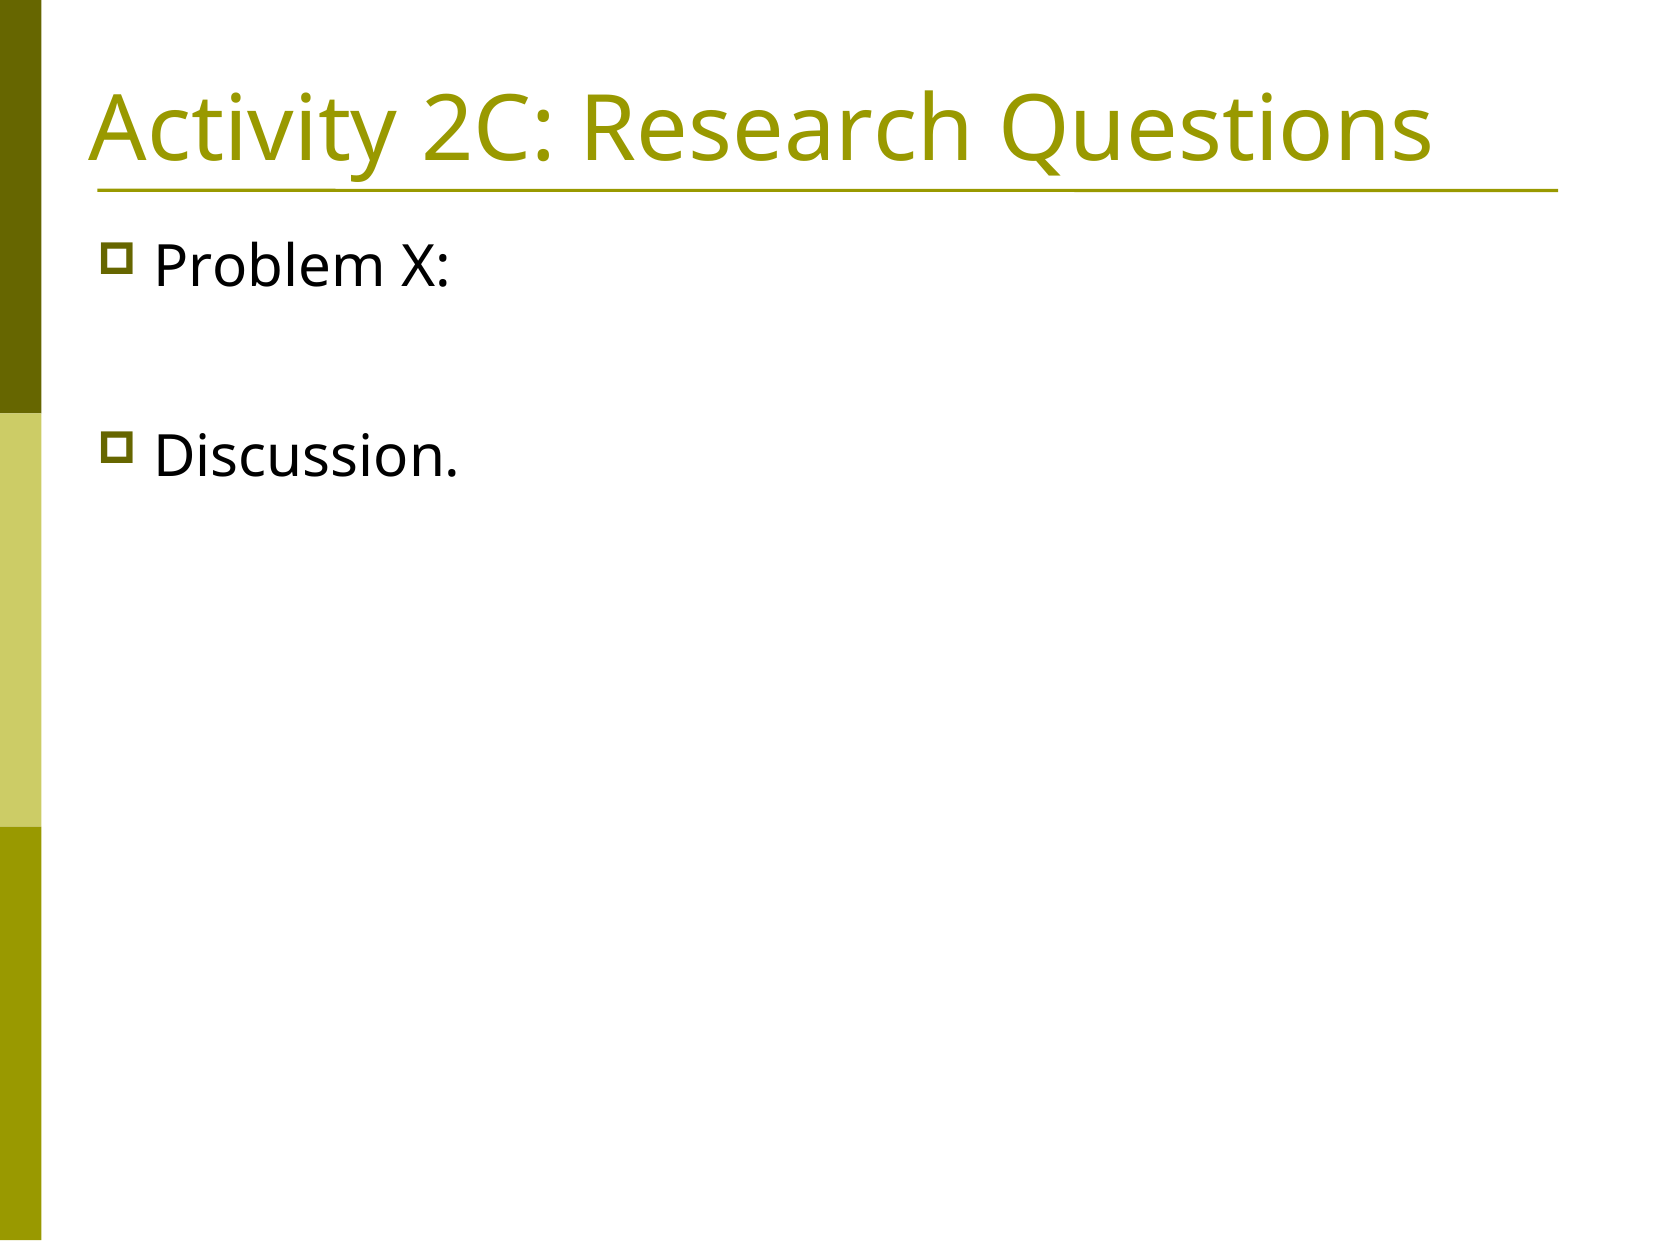

# Activity 2C: Research Questions
Problem X:
Discussion.